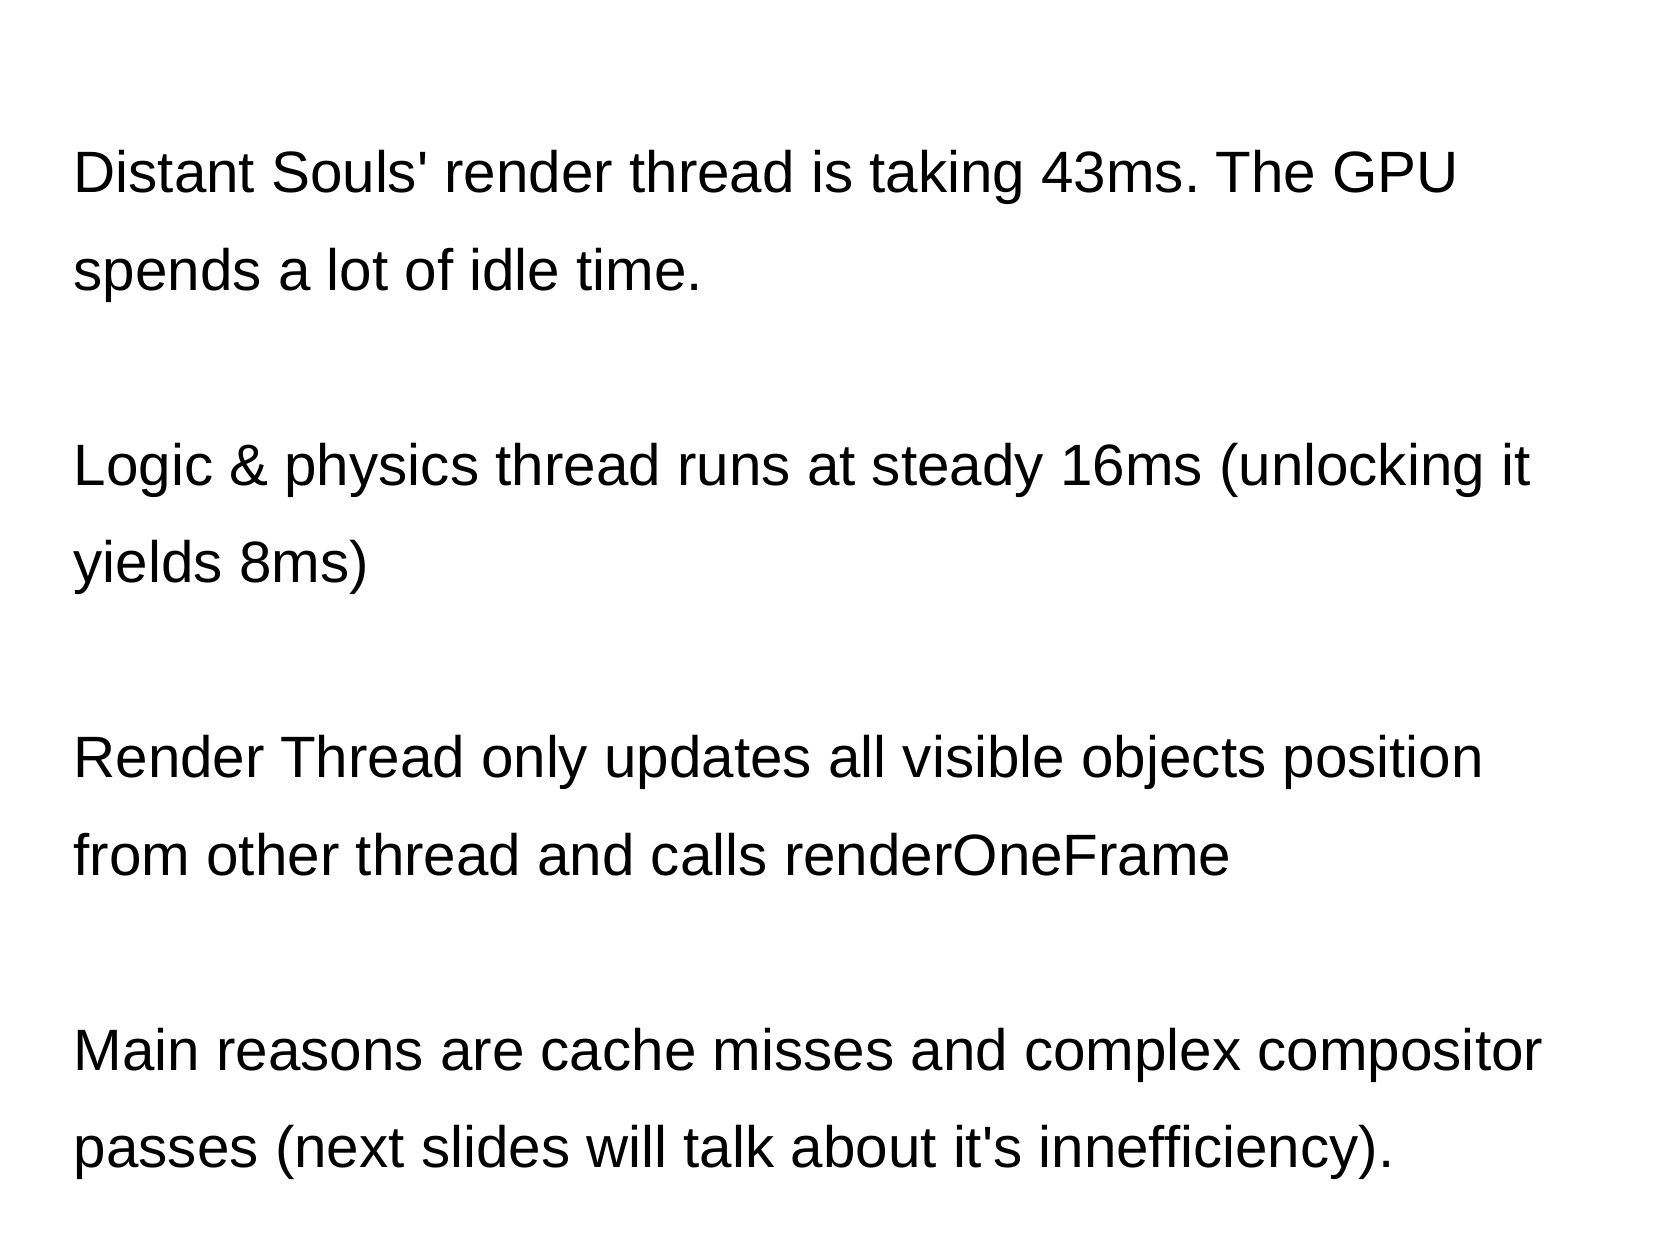

Distant Souls' render thread is taking 43ms. The GPU spends a lot of idle time.
Logic & physics thread runs at steady 16ms (unlocking it yields 8ms)
Render Thread only updates all visible objects position from other thread and calls renderOneFrame
Main reasons are cache misses and complex compositor passes (next slides will talk about it's innefficiency).